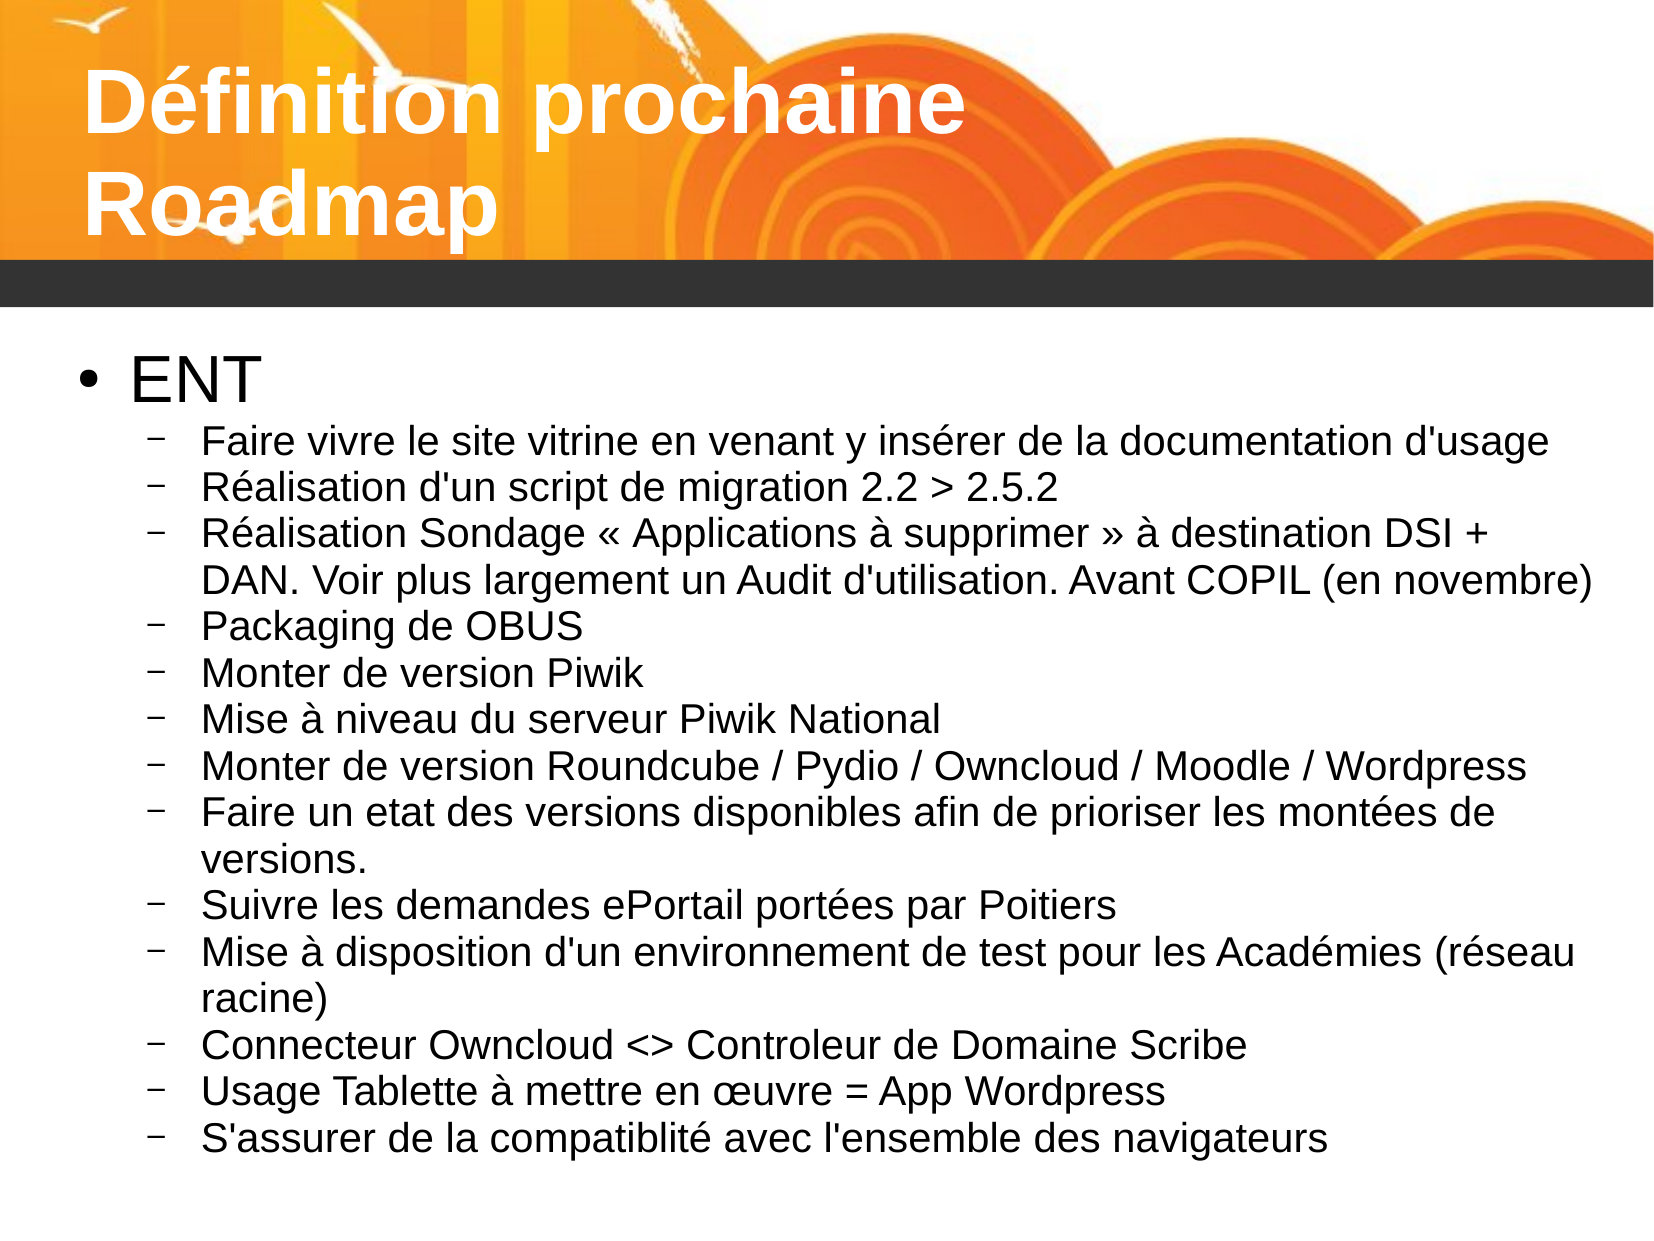

# Définition prochaine Roadmap
ENT
Faire vivre le site vitrine en venant y insérer de la documentation d'usage
Réalisation d'un script de migration 2.2 > 2.5.2
Réalisation Sondage « Applications à supprimer » à destination DSI + DAN. Voir plus largement un Audit d'utilisation. Avant COPIL (en novembre)
Packaging de OBUS
Monter de version Piwik
Mise à niveau du serveur Piwik National
Monter de version Roundcube / Pydio / Owncloud / Moodle / Wordpress
Faire un etat des versions disponibles afin de prioriser les montées de versions.
Suivre les demandes ePortail portées par Poitiers
Mise à disposition d'un environnement de test pour les Académies (réseau racine)
Connecteur Owncloud <> Controleur de Domaine Scribe
Usage Tablette à mettre en œuvre = App Wordpress
S'assurer de la compatiblité avec l'ensemble des navigateurs